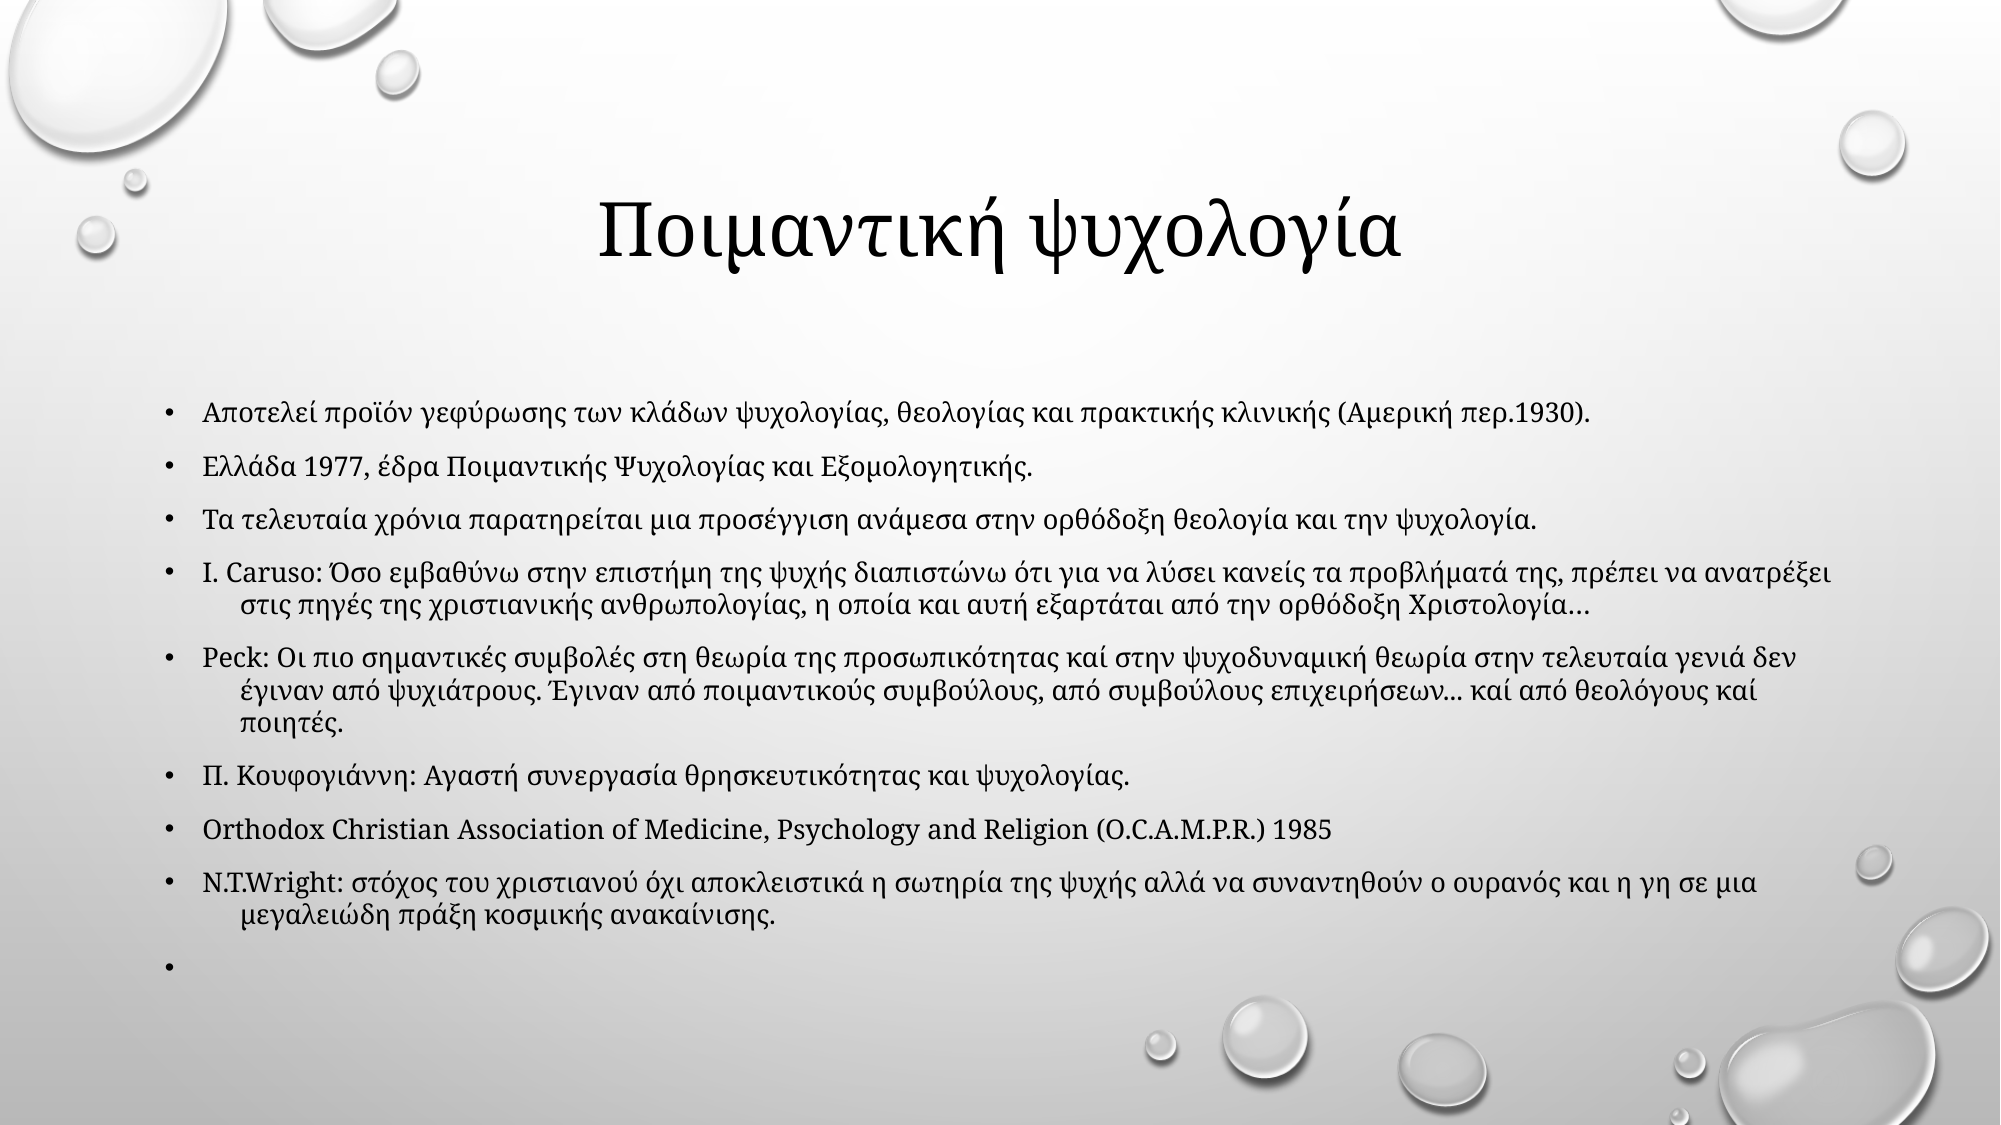

# Ποιμαντική ψυχολογία
Αποτελεί προϊόν γεφύρωσης των κλάδων ψυχολογίας, θεολογίας και πρακτικής κλινικής (Αμερική περ.1930).
Ελλάδα 1977, έδρα Ποιμαντικής Ψυχολογίας και Εξομολογητικής.
Τα τελευταία χρόνια παρατηρείται μια προσέγγιση ανάμεσα στην ορθόδοξη θεολογία και την ψυχολογία.
I. Caruso: Όσο εμβαθύνω στην επιστήμη της ψυχής διαπιστώνω ότι για να λύσει κανείς τα προβλήματά της, πρέπει να ανατρέξει στις πηγές της χριστιανικής ανθρωπολογίας, η οποία και αυτή εξαρτάται από την ορθόδοξη Χριστολογία…
Peck: Oι πιο σημαντικές συμβολές στη θεωρία της προσωπικότητας καί στην ψυχοδυναμική θεωρία στην τελευταία γενιά δεν έγιναν από ψυχιάτρους. Έγιναν από ποιμαντικούς συμβούλους, από συμβούλους επιχειρήσεων... καί από θεολόγους καί ποιητές.
Π. Κουφογιάννη: Αγαστή συνεργασία θρησκευτικότητας και ψυχολογίας.
Orthodox Christian Association of Medicine, Psychology and Religion (O.C.A.M.P.R.) 1985
N.T.Wright: στόχος του χριστιανού όχι αποκλειστικά η σωτηρία της ψυχής αλλά να συναντηθούν ο ουρανός και η γη σε μια μεγαλειώδη πράξη κοσμικής ανακαίνισης.